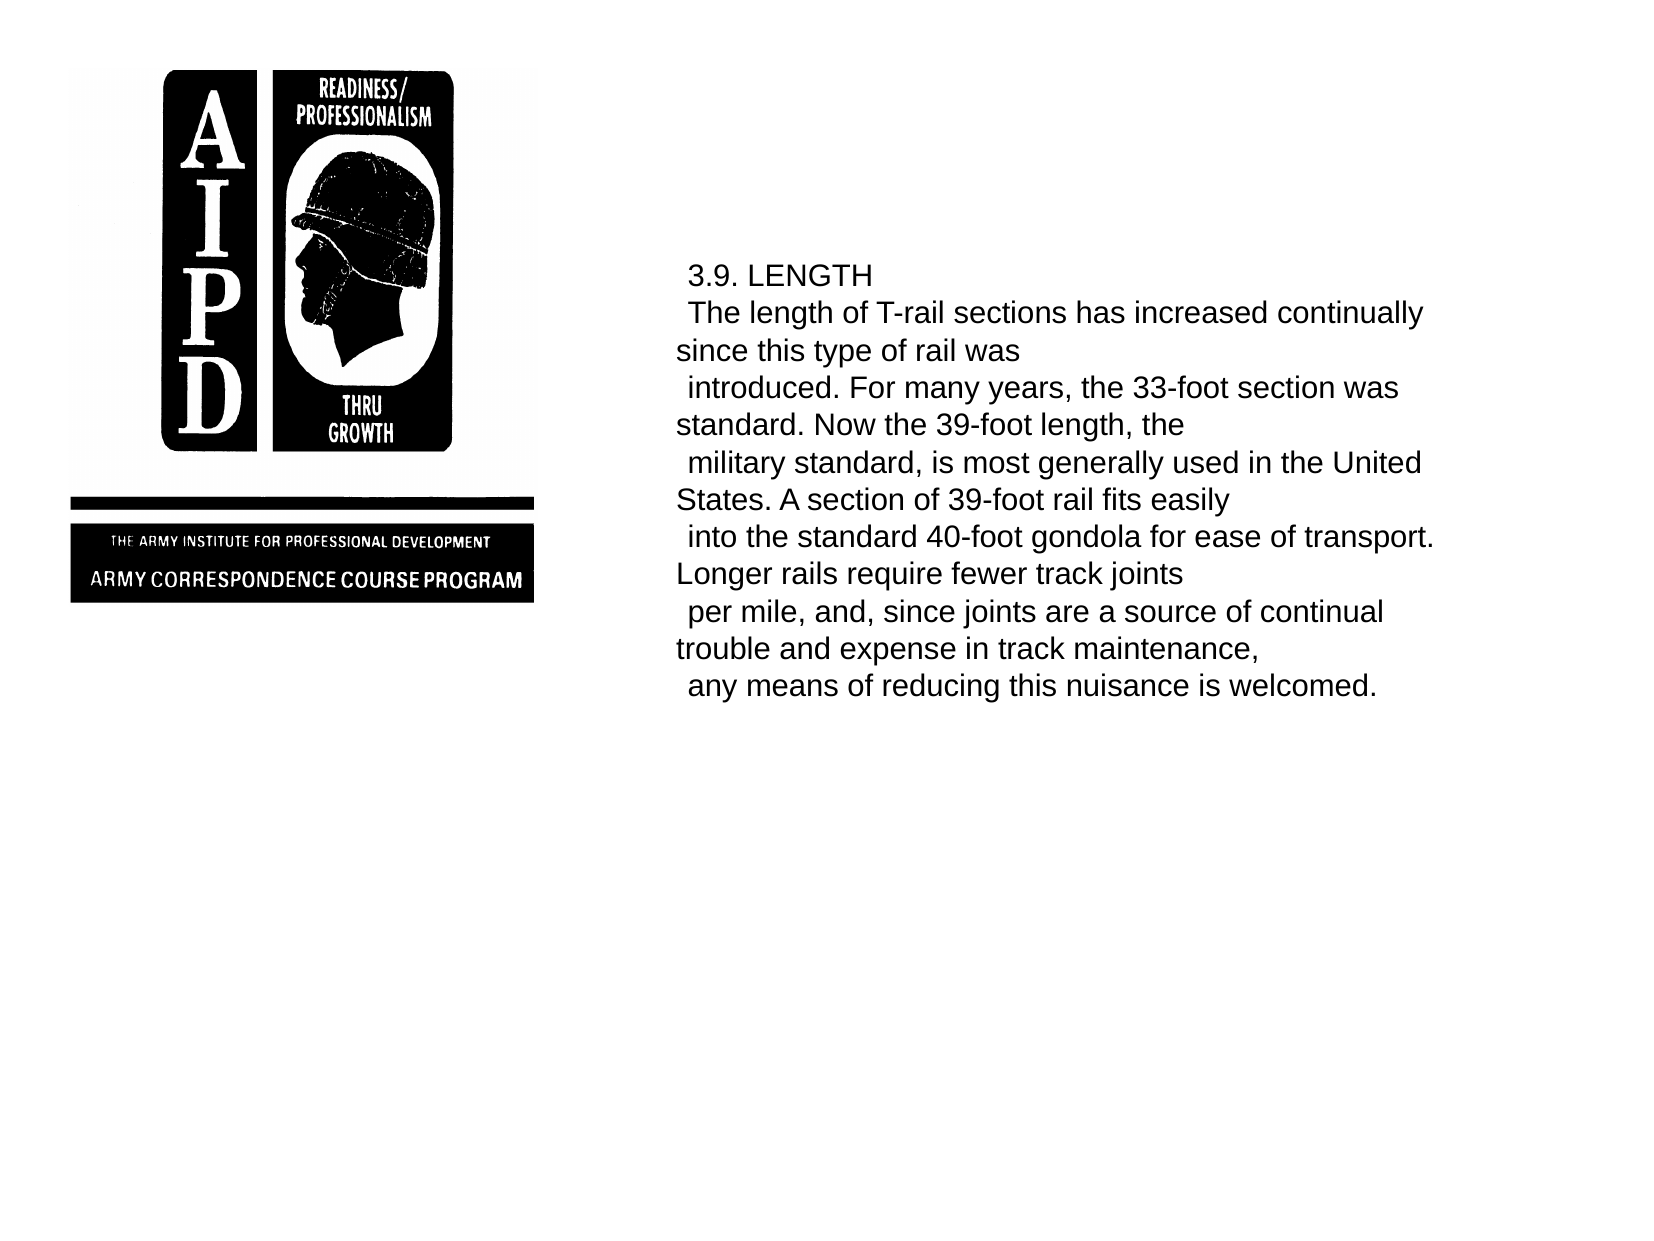

3.9. LENGTH
The length of T-rail sections has increased continually since this type of rail was
introduced. For many years, the 33-foot section was standard. Now the 39-foot length, the
military standard, is most generally used in the United States. A section of 39-foot rail fits easily
into the standard 40-foot gondola for ease of transport. Longer rails require fewer track joints
per mile, and, since joints are a source of continual trouble and expense in track maintenance,
any means of reducing this nuisance is welcomed.